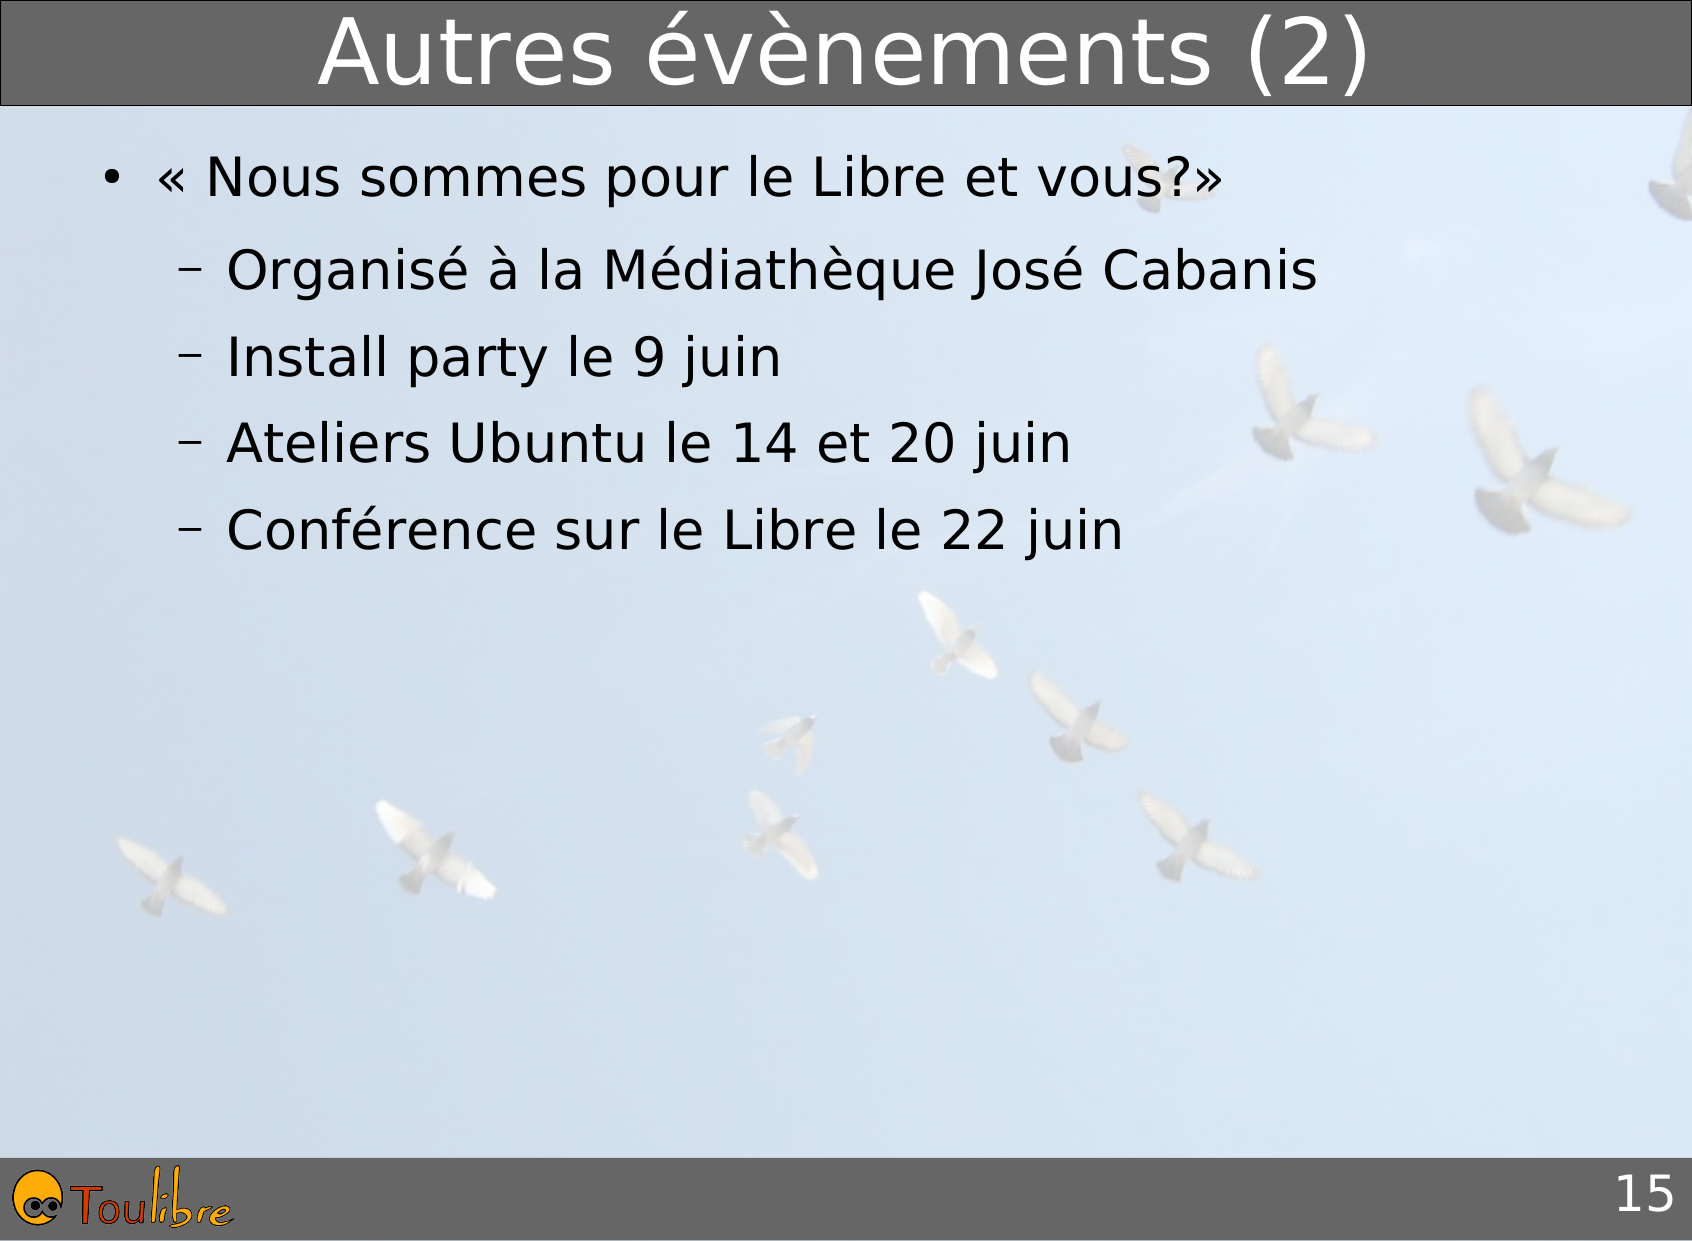

# Autres évènements (2)
« Nous sommes pour le Libre et vous?»
Organisé à la Médiathèque José Cabanis
Install party le 9 juin
Ateliers Ubuntu le 14 et 20 juin
Conférence sur le Libre le 22 juin